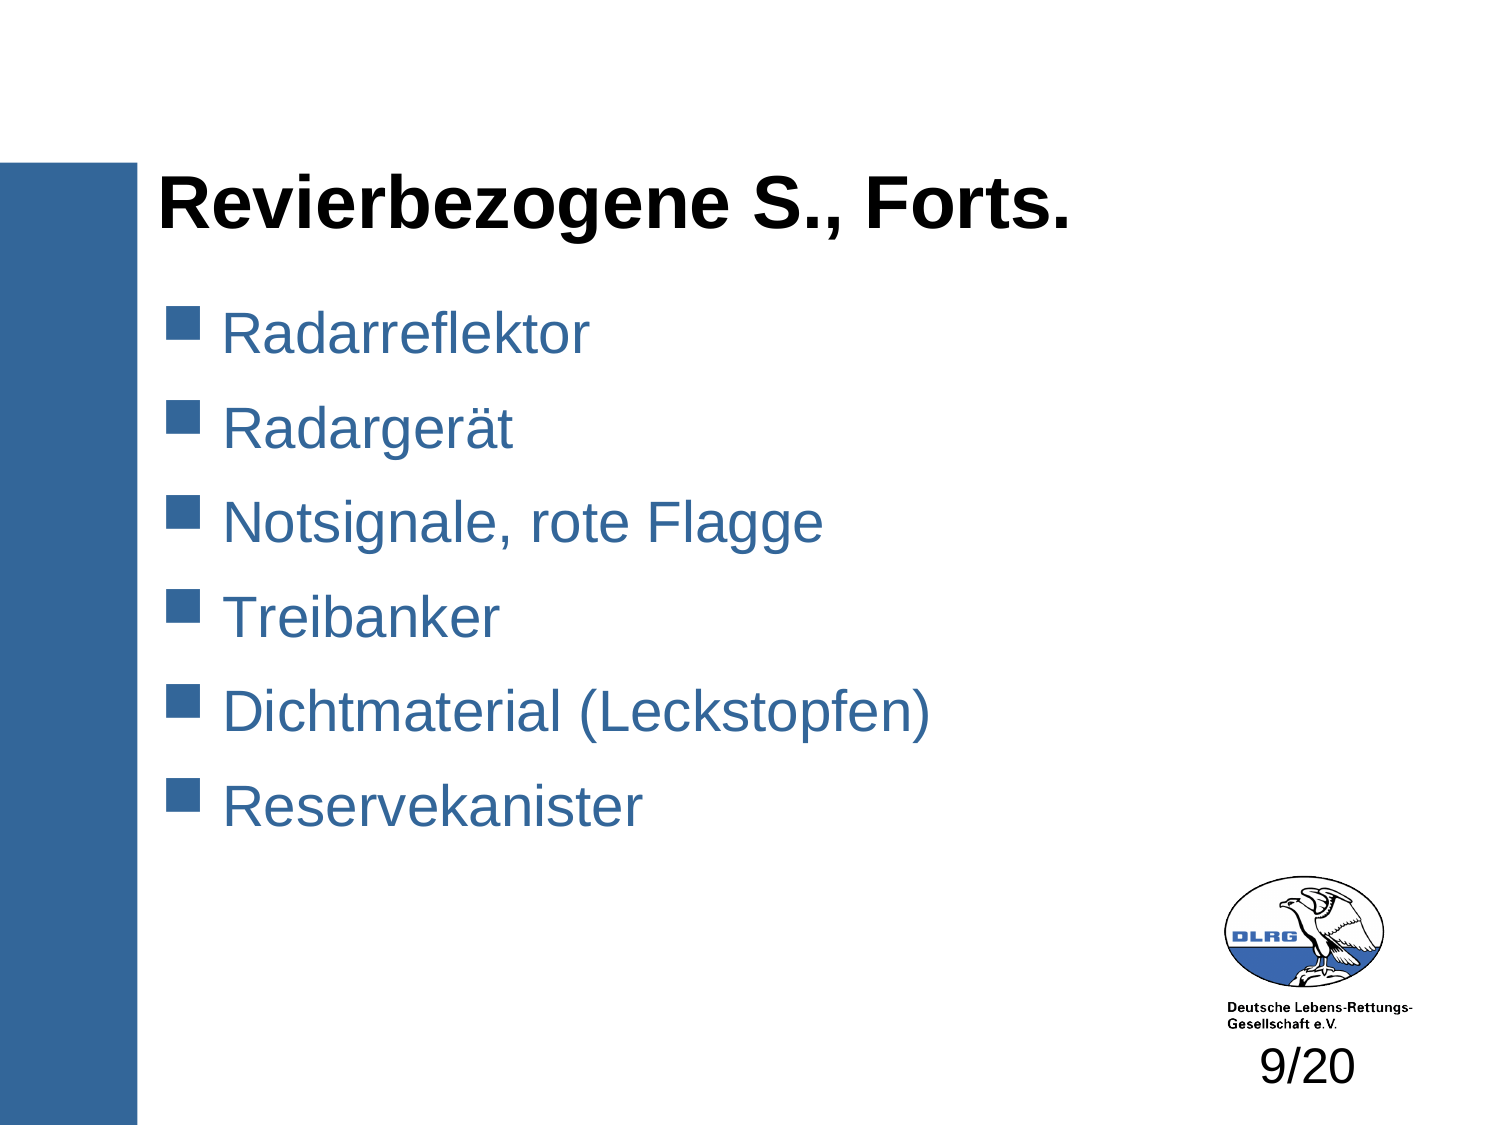

Revierbezogene S., Forts.
 Radarreflektor
 Radargerät
 Notsignale, rote Flagge
 Treibanker
 Dichtmaterial (Leckstopfen)
 Reservekanister